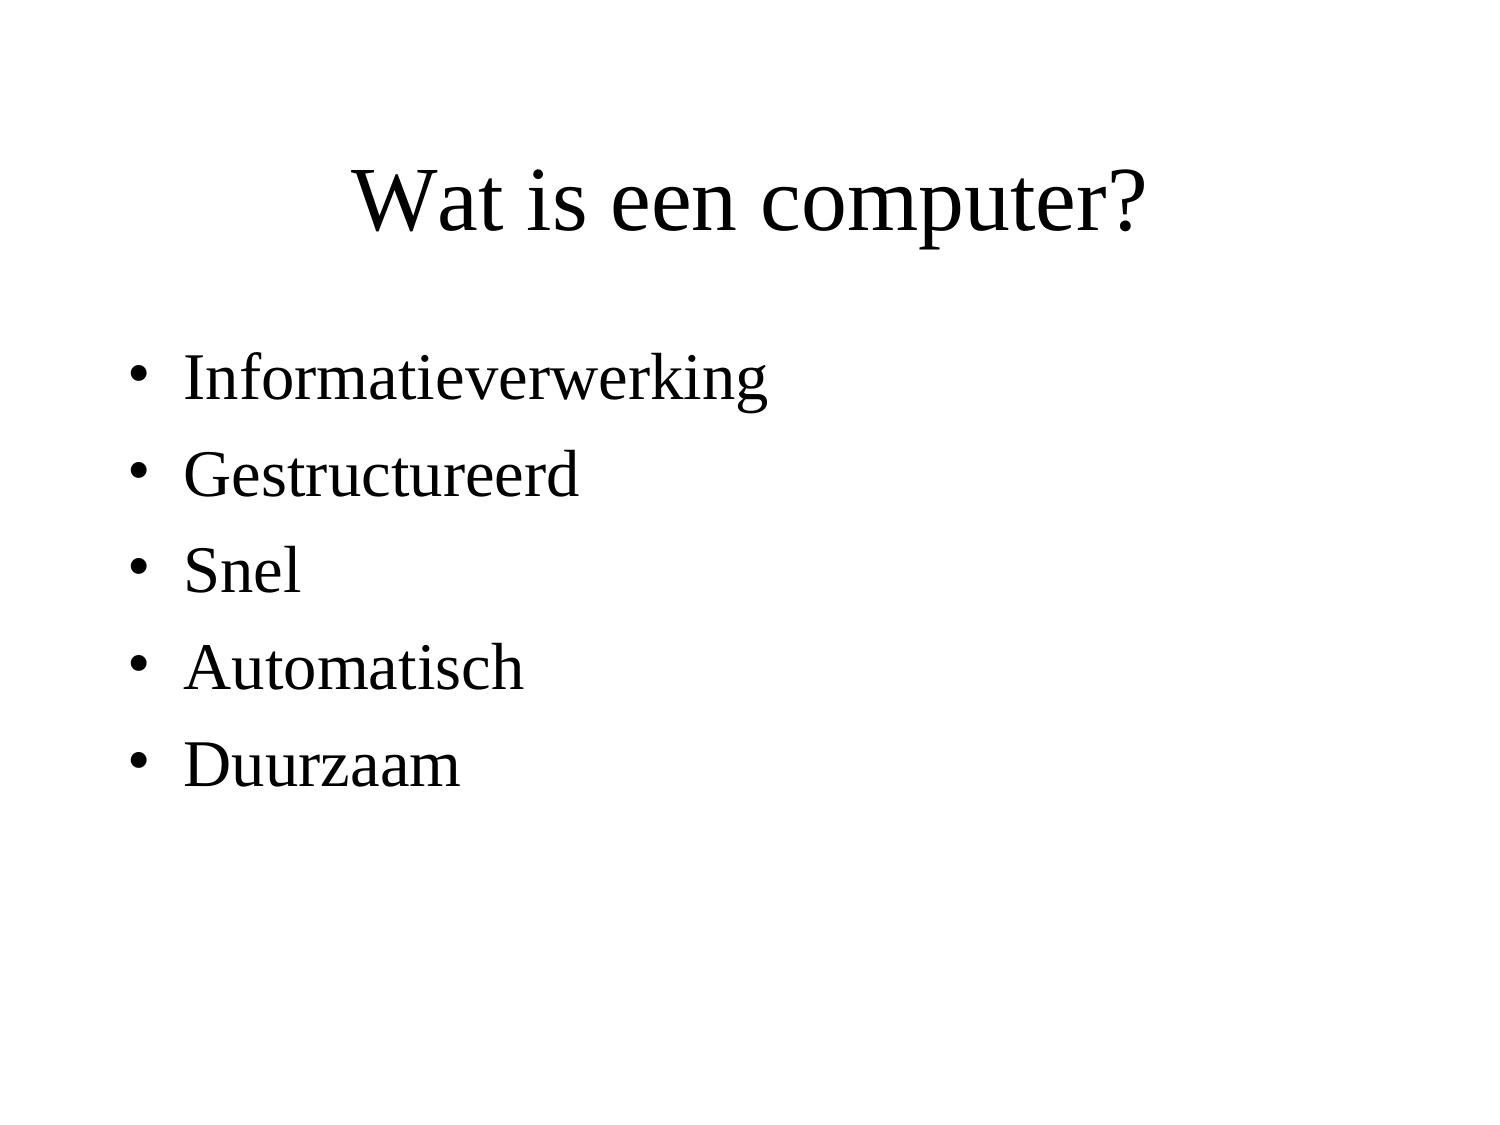

# Wat is een computer?
Informatieverwerking
Gestructureerd
Snel
Automatisch
Duurzaam